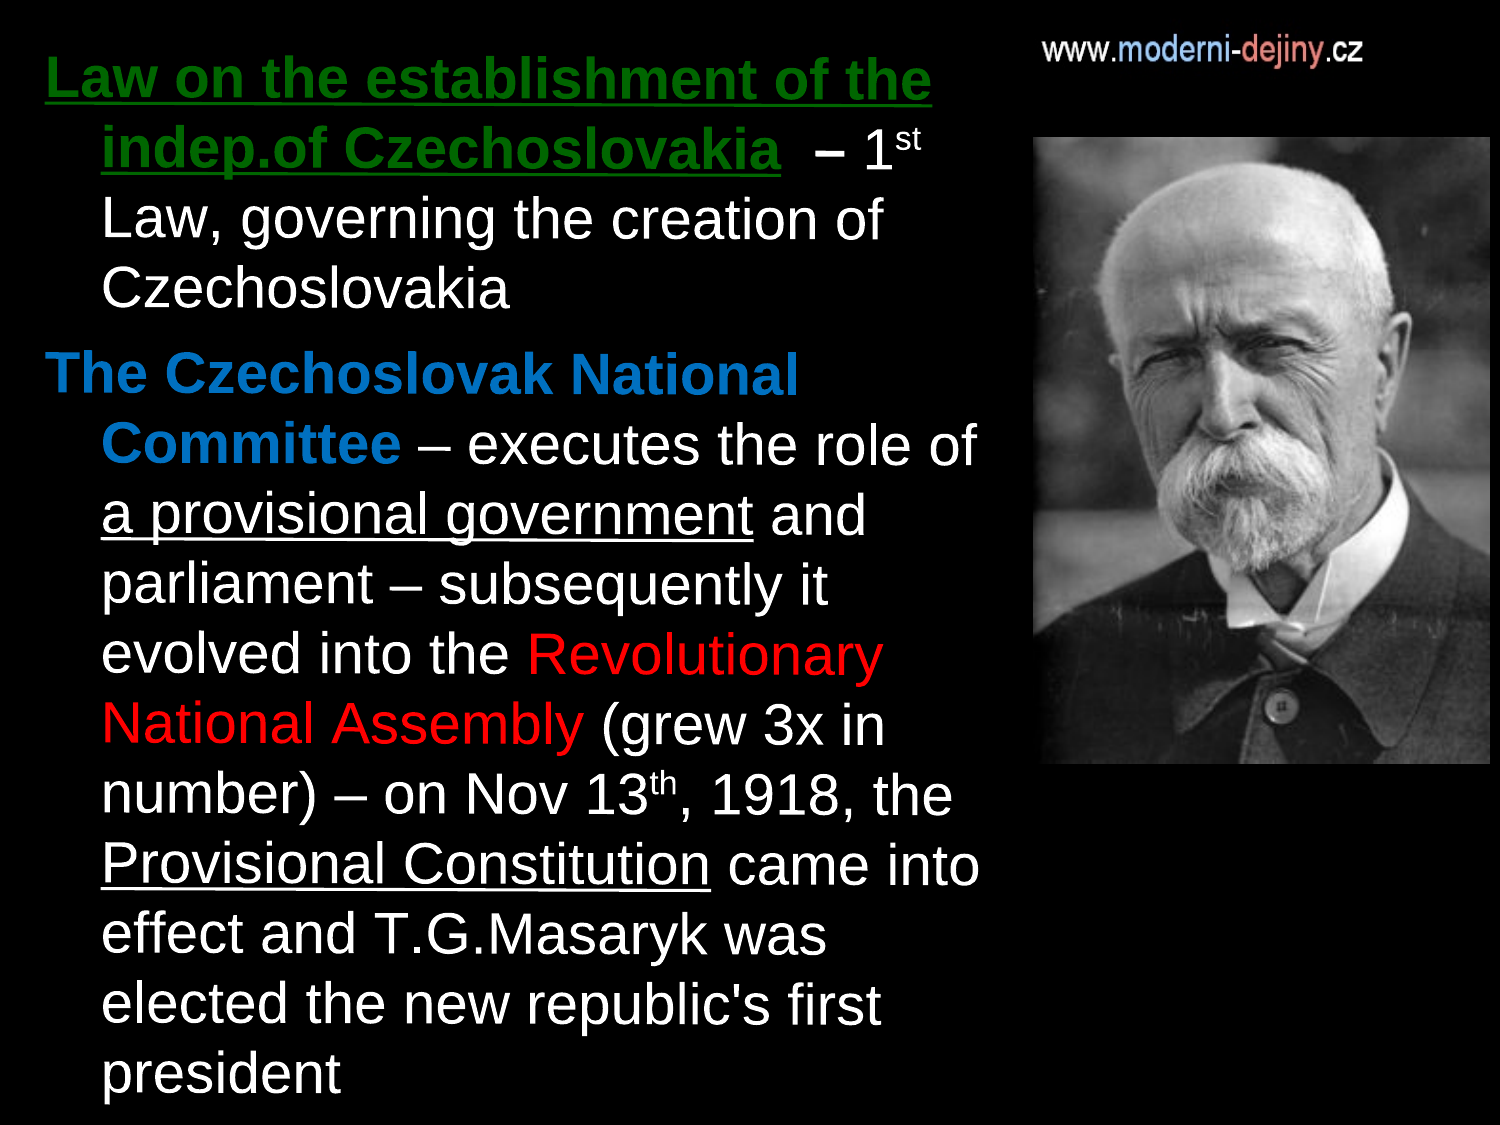

Law on the establishment of the indep.of Czechoslovakia – 1st Law, governing the creation of Czechoslovakia
The Czechoslovak National Committee – executes the role of a provisional government and parliament – subsequently it evolved into the Revolutionary National Assembly (grew 3x in number) – on Nov 13th, 1918, the Provisional Constitution came into effect and T.G.Masaryk was elected the new republic's first president